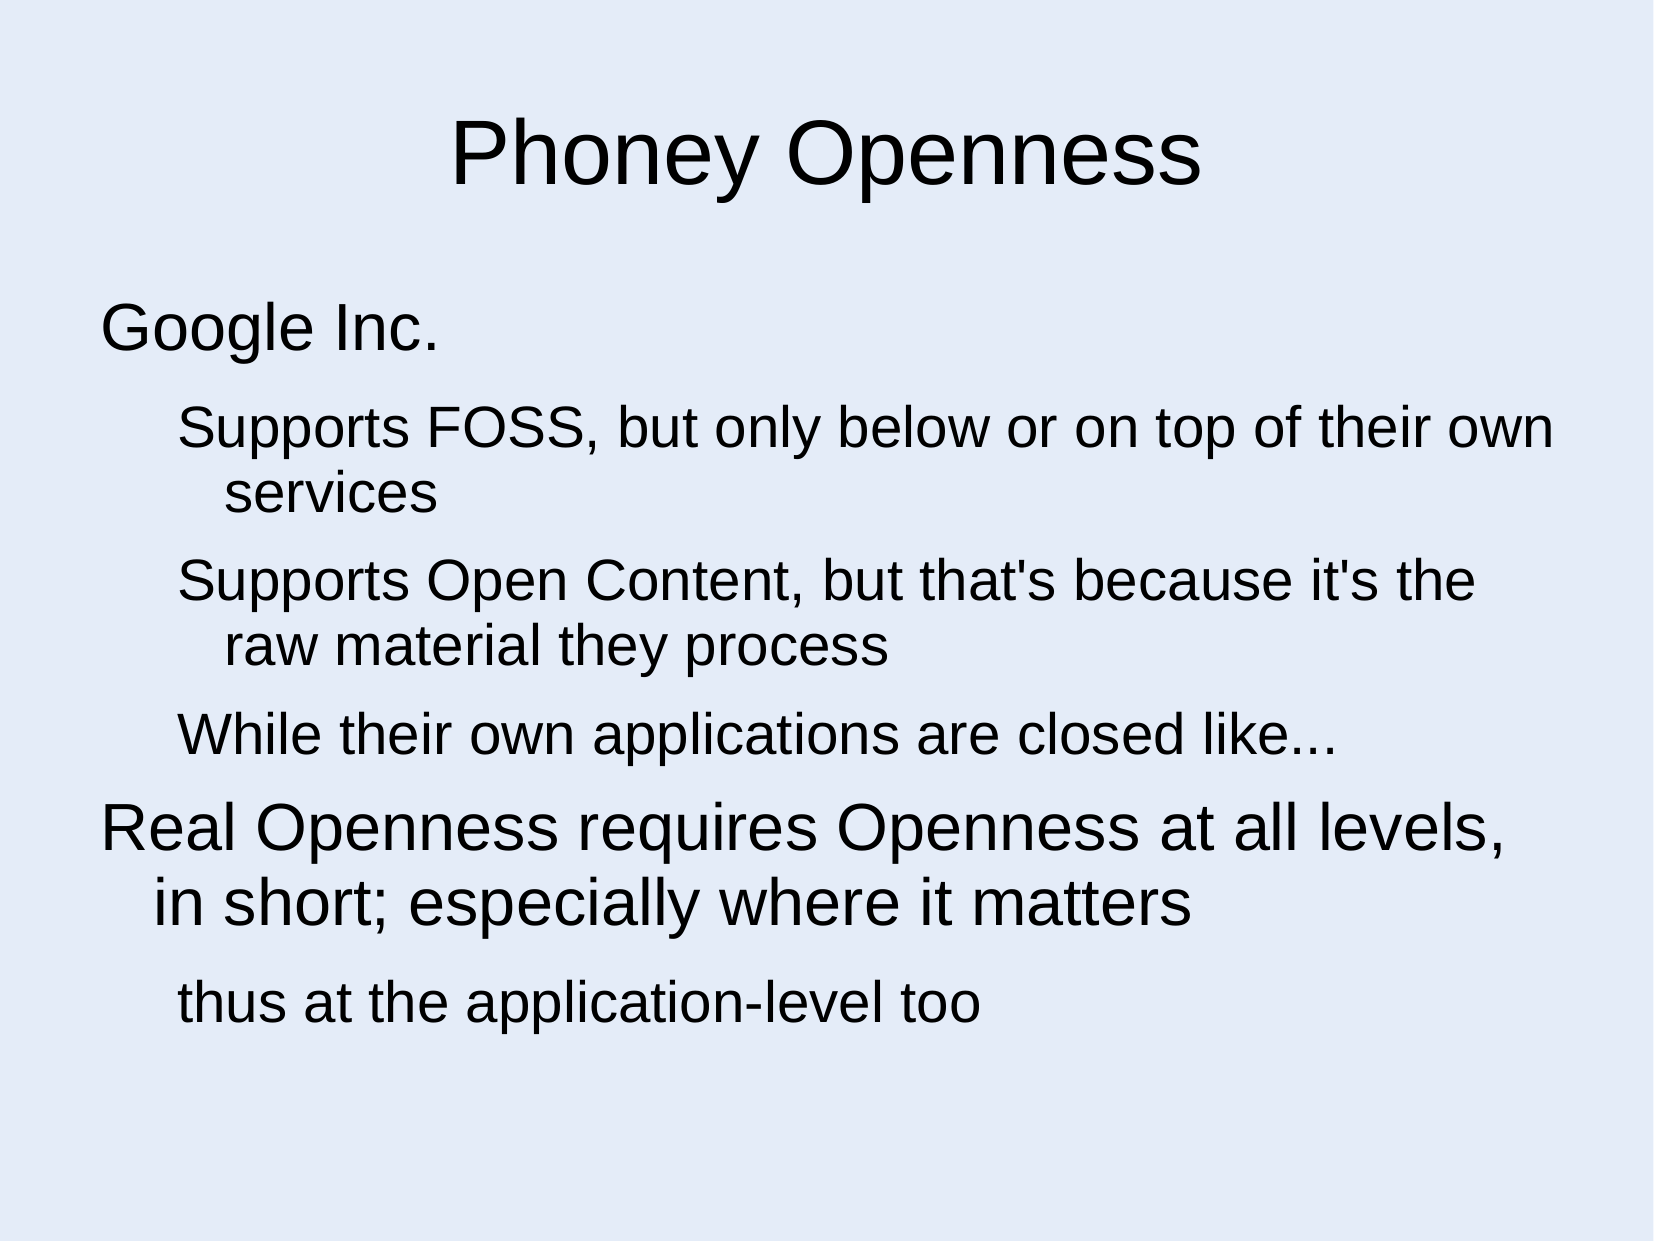

# Phoney Openness
Google Inc.
Supports FOSS, but only below or on top of their own services
Supports Open Content, but that's because it's the raw material they process
While their own applications are closed like...
Real Openness requires Openness at all levels, in short; especially where it matters
thus at the application-level too